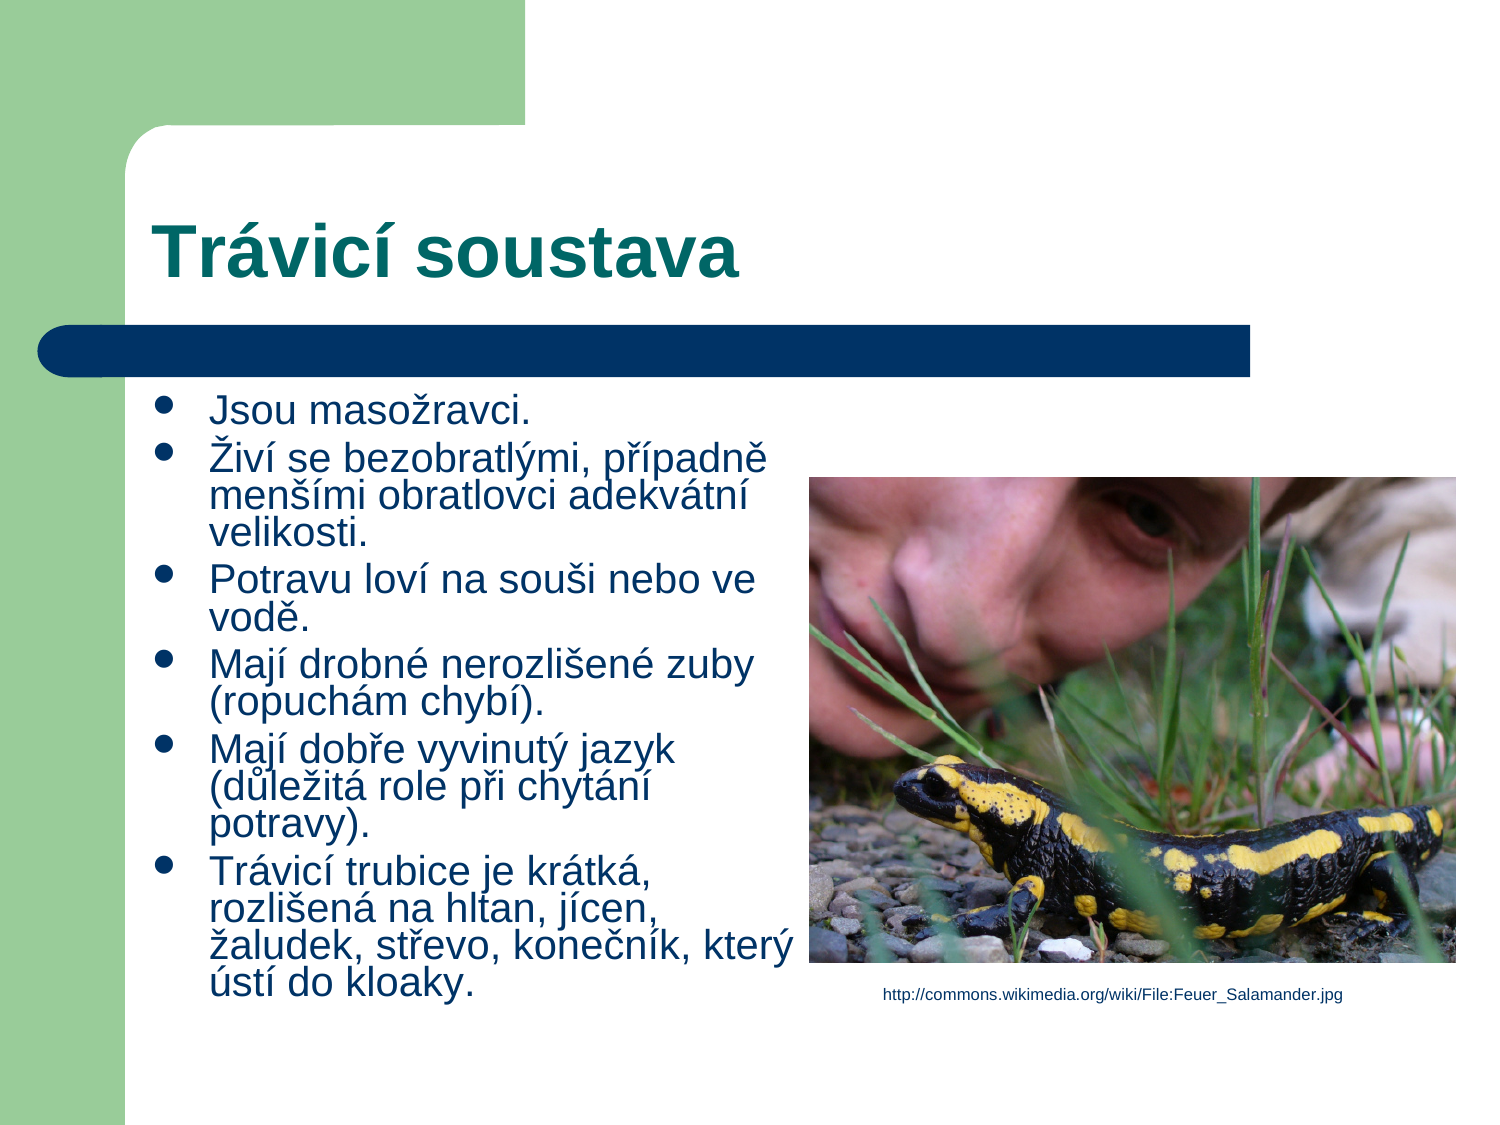

# Trávicí soustava
Jsou masožravci.
Živí se bezobratlými, případně menšími obratlovci adekvátní velikosti.
Potravu loví na souši nebo ve vodě.
Mají drobné nerozlišené zuby (ropuchám chybí).
Mají dobře vyvinutý jazyk (důležitá role při chytání potravy).
Trávicí trubice je krátká, rozlišená na hltan, jícen, žaludek, střevo, konečník, který ústí do kloaky.
http://commons.wikimedia.org/wiki/File:Feuer_Salamander.jpg